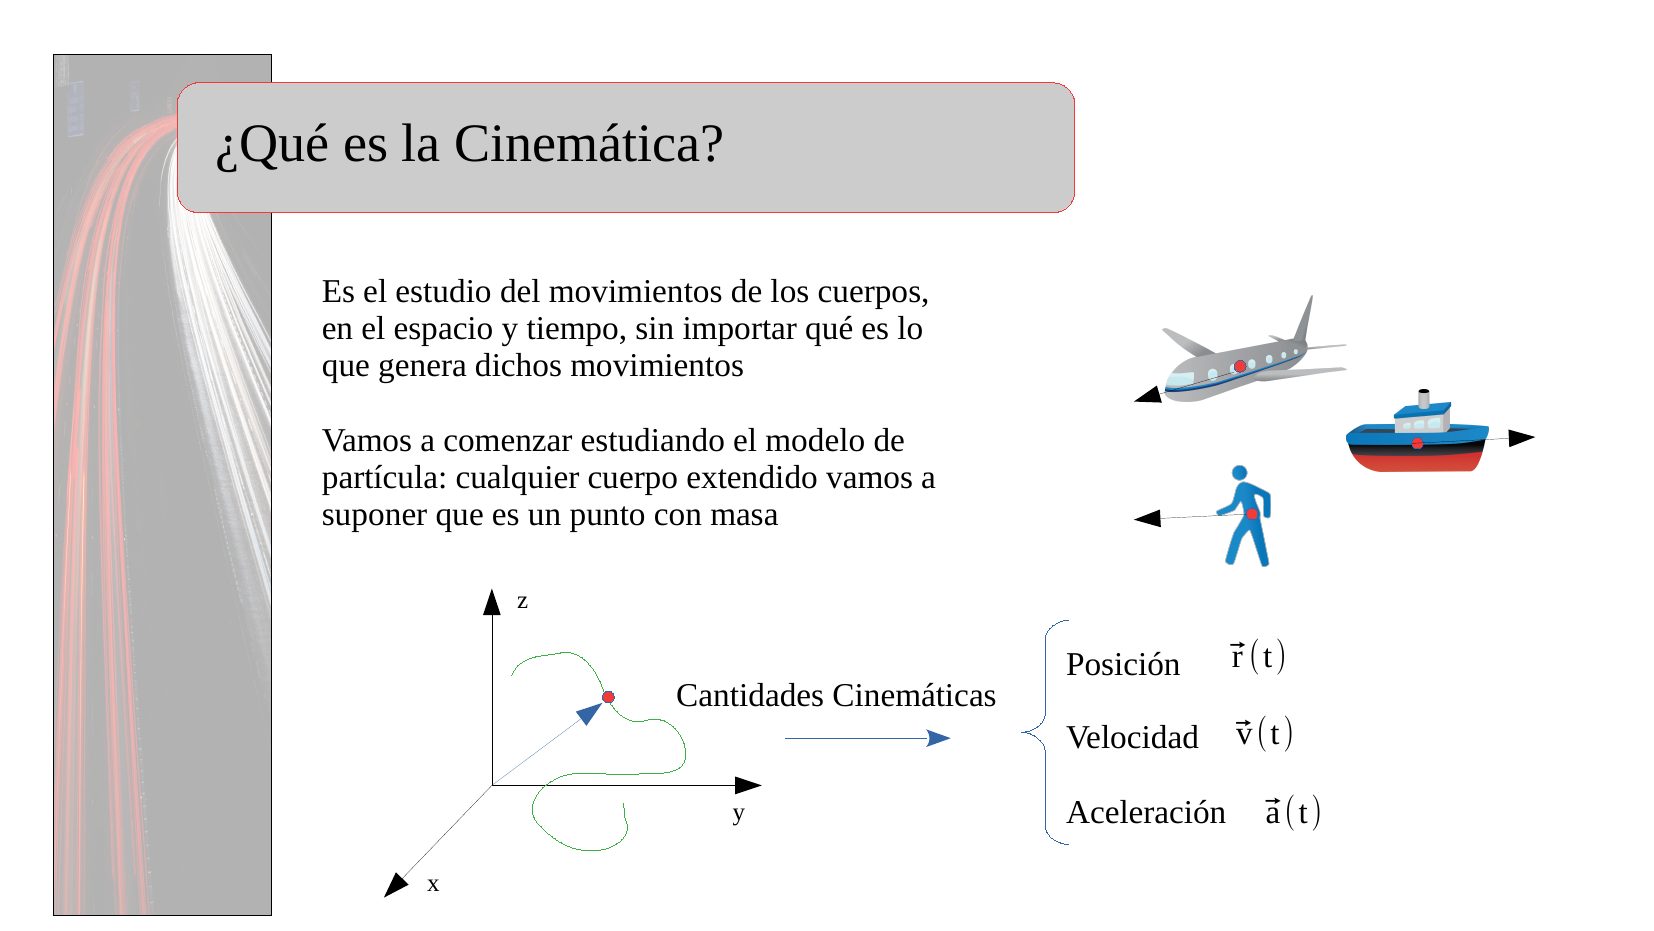

¿Qué es la Cinemática?
Es el estudio del movimientos de los cuerpos,
en el espacio y tiempo, sin importar qué es lo que genera dichos movimientos
Vamos a comenzar estudiando el modelo de partícula: cualquier cuerpo extendido vamos a suponer que es un punto con masa
Posición
Velocidad
Aceleración
Cantidades Cinemáticas